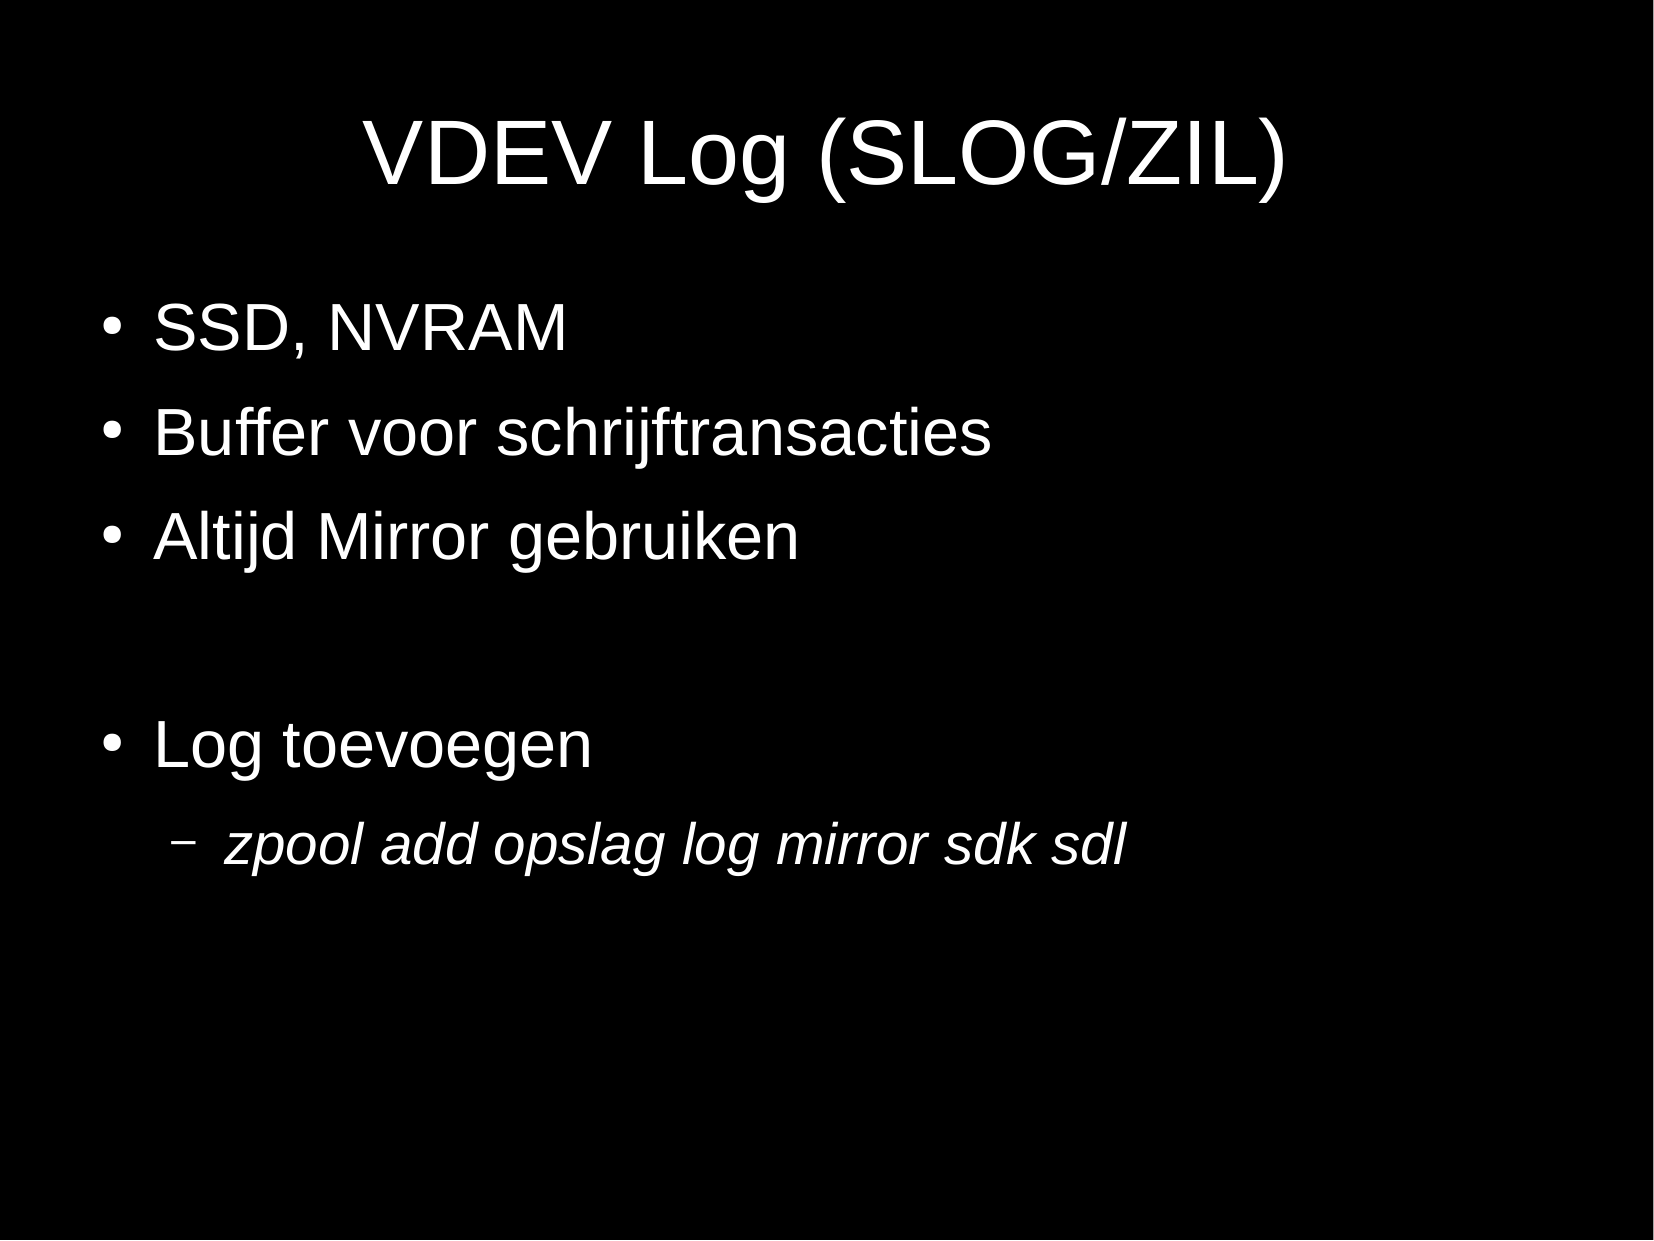

# VDEV Log (SLOG/ZIL)
SSD, NVRAM
Buffer voor schrijftransacties
Altijd Mirror gebruiken
Log toevoegen
zpool add opslag log mirror sdk sdl